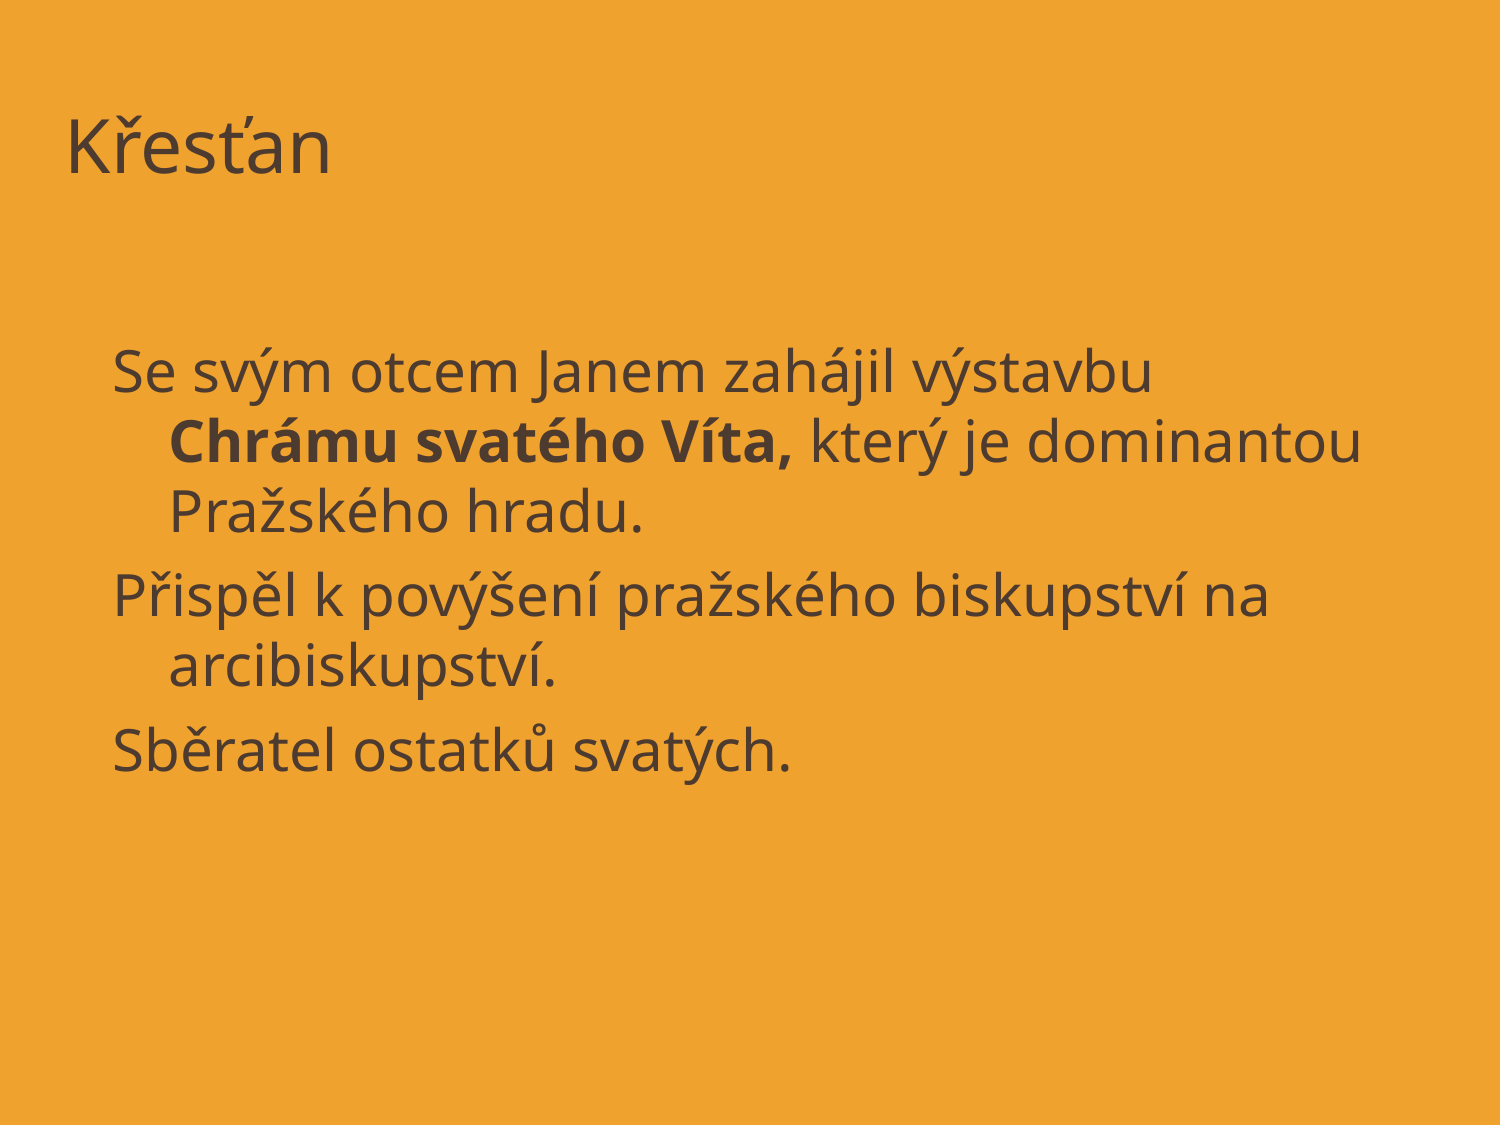

# Křesťan
Se svým otcem Janem zahájil výstavbu Chrámu svatého Víta, který je dominantou Pražského hradu.
Přispěl k povýšení pražského biskupství na arcibiskupství.
Sběratel ostatků svatých.